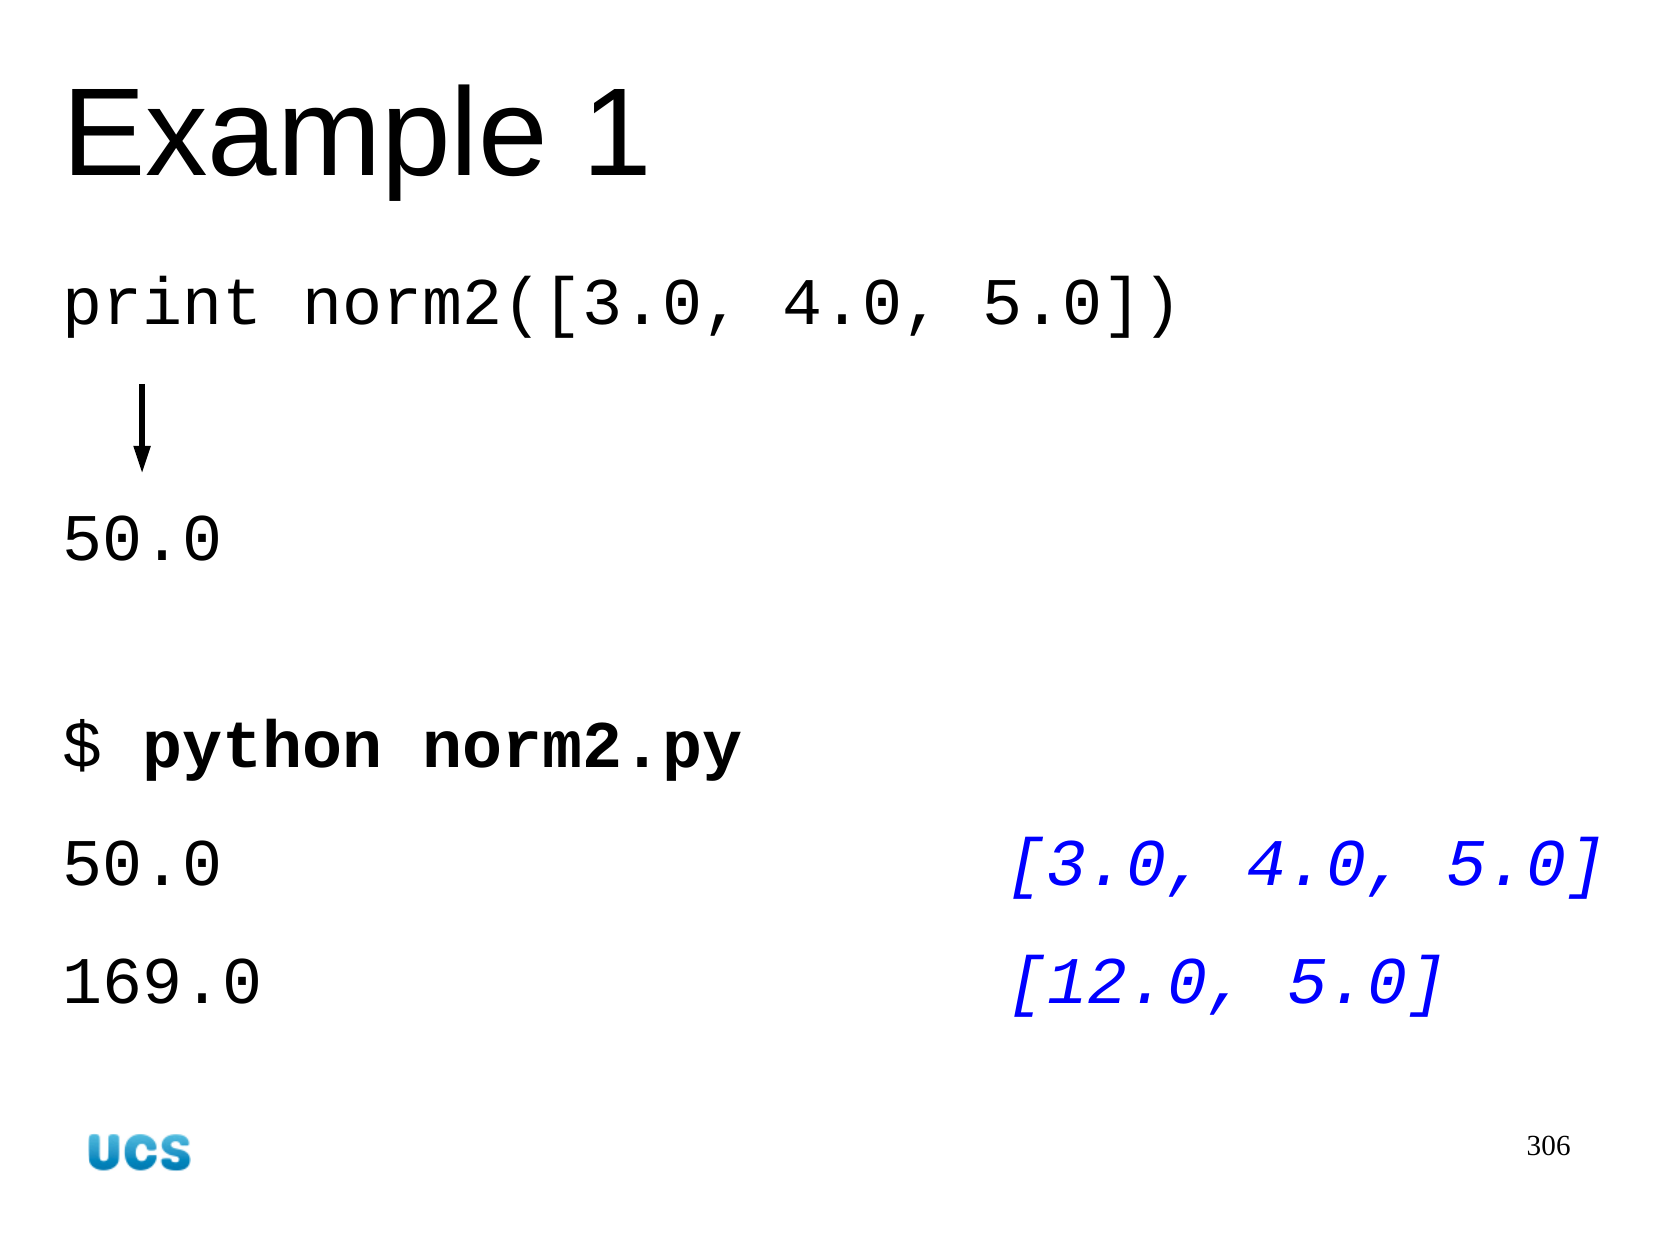

Example 1
print norm2([3.0, 4.0, 5.0])
50.0
$
python norm2.py
50.0
[3.0, 4.0, 5.0]
169.0
[12.0, 5.0]
306